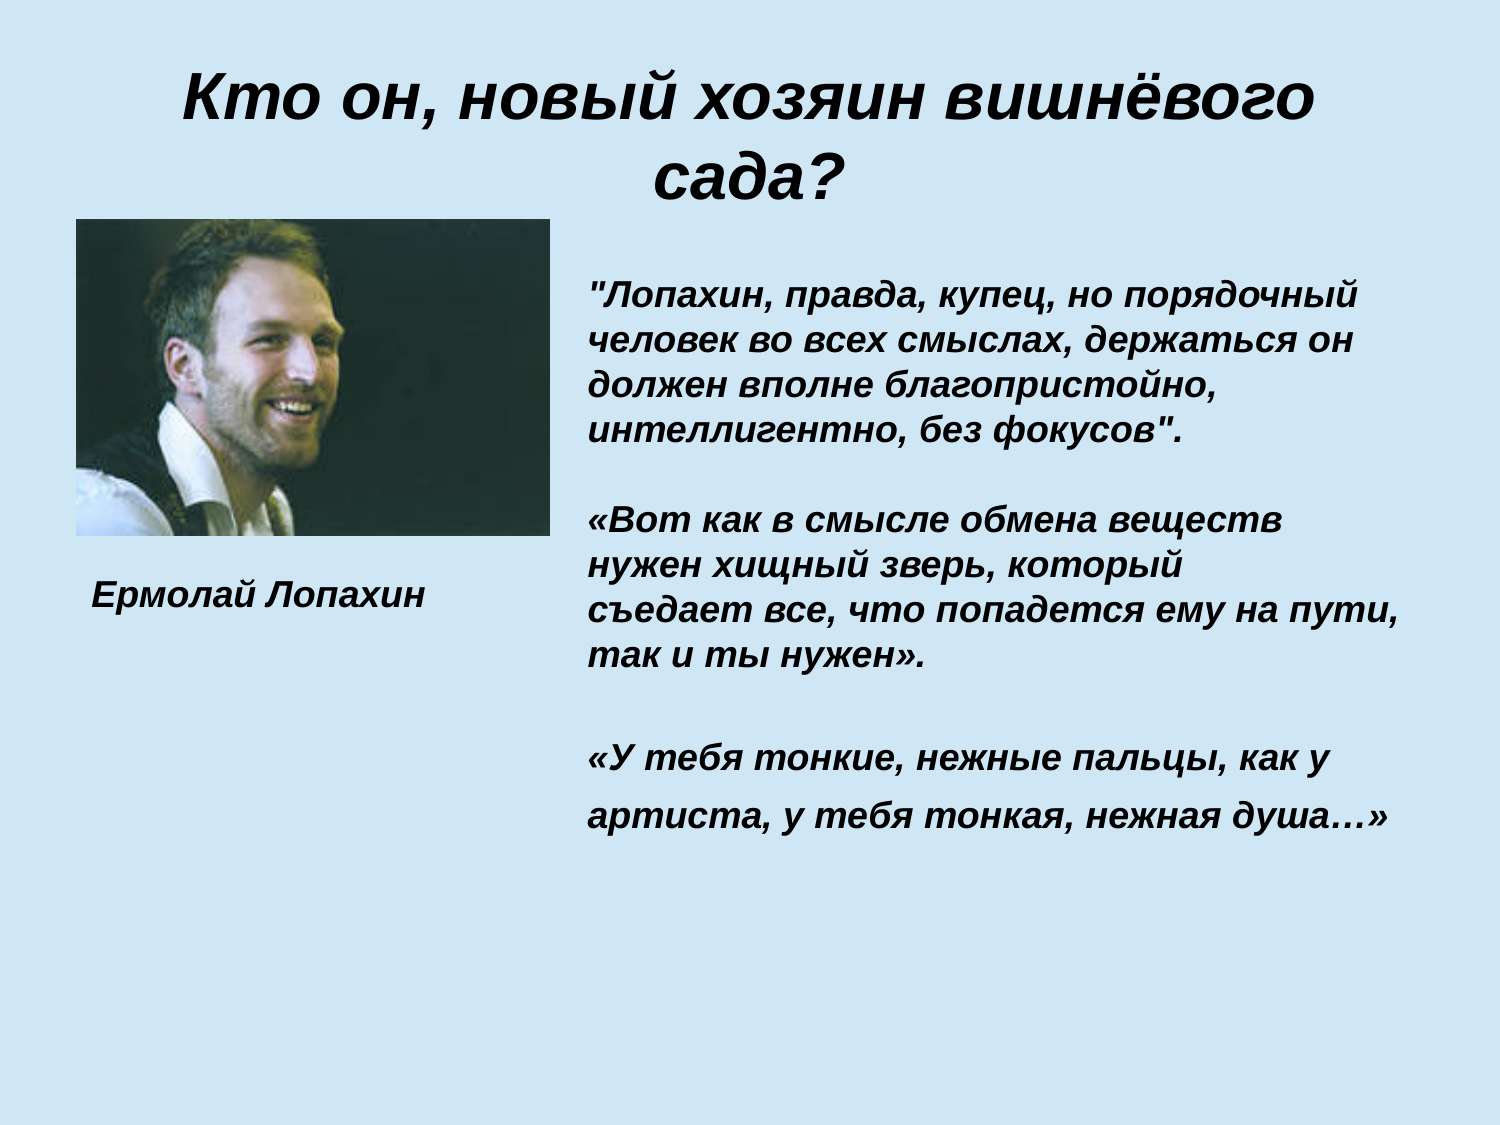

# Кто он, новый хозяин вишнёвого сада?
"Лопахин, правда, купец, но порядочный
человек во всех смыслах, держаться он
должен вполне благопристойно,
интеллигентно, без фокусов".
«Вот как в смысле обмена веществ
нужен хищный зверь, который
съедает все, что попадется ему на пути,
так и ты нужен».
«У тебя тонкие, нежные пальцы, как у
артиста, у тебя тонкая, нежная душа…»
Ермолай Лопахин